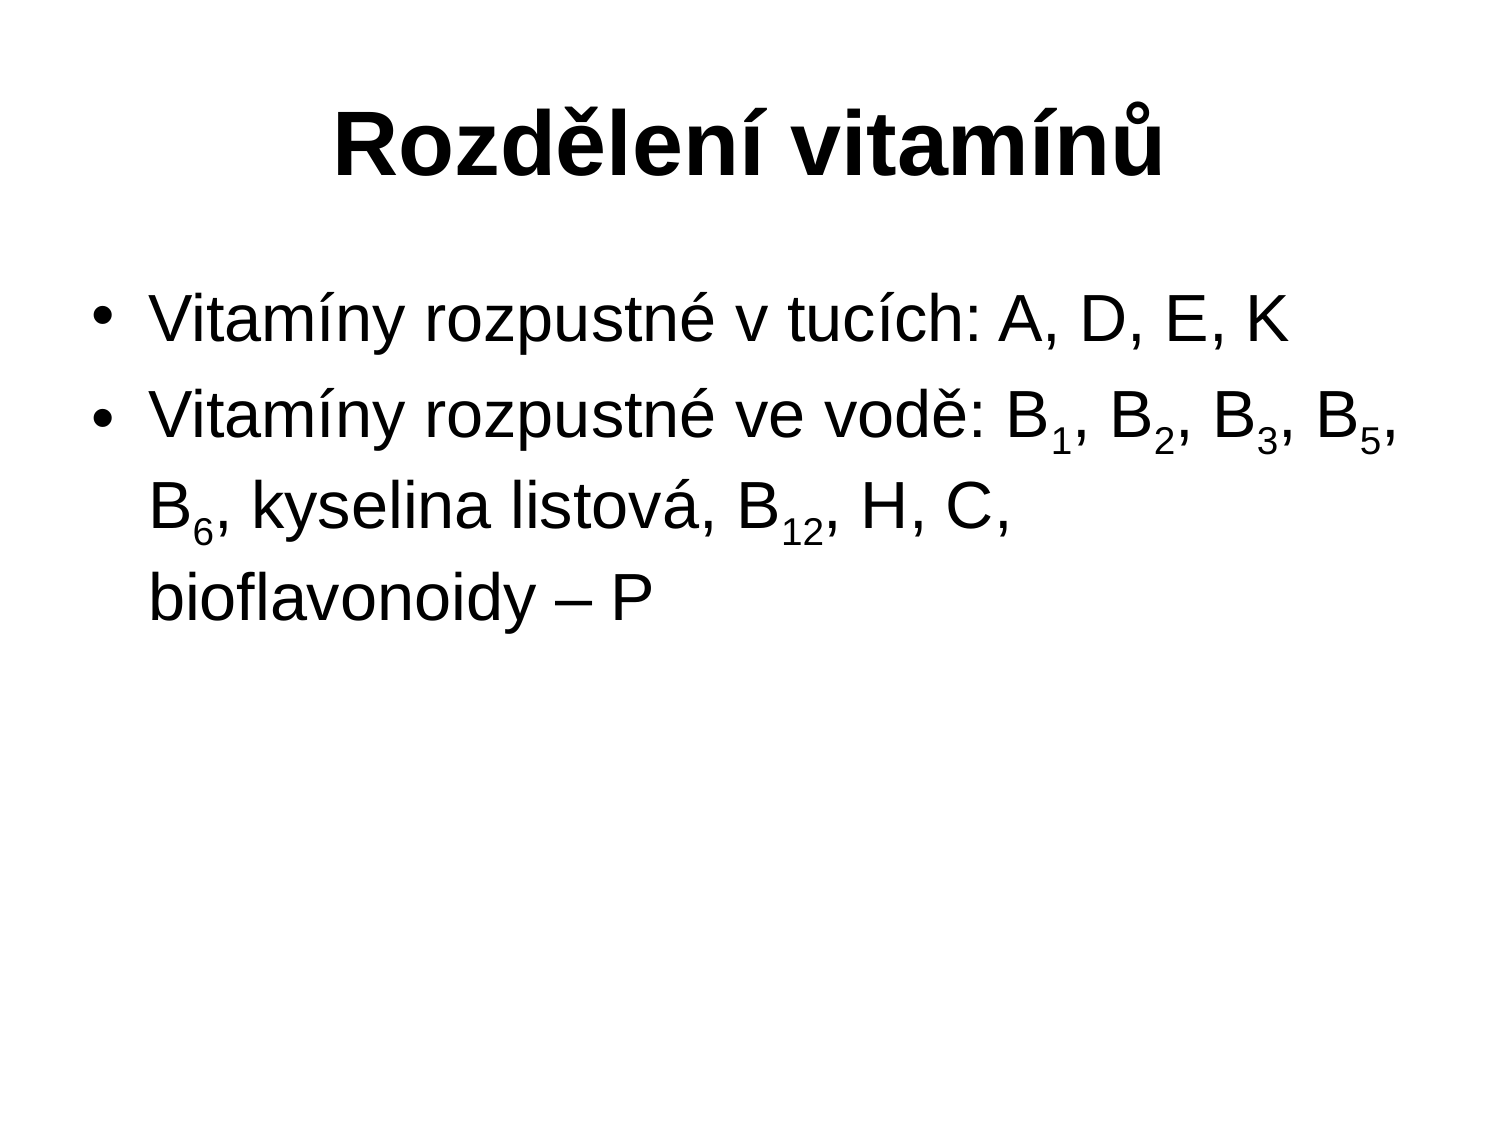

Rozdělení vitamínů
# Vitamíny rozpustné v tucích: A, D, E, K
Vitamíny rozpustné ve vodě: B1, B2, B3, B5, B6, kyselina listová, B12, H, C, bioflavonoidy – P